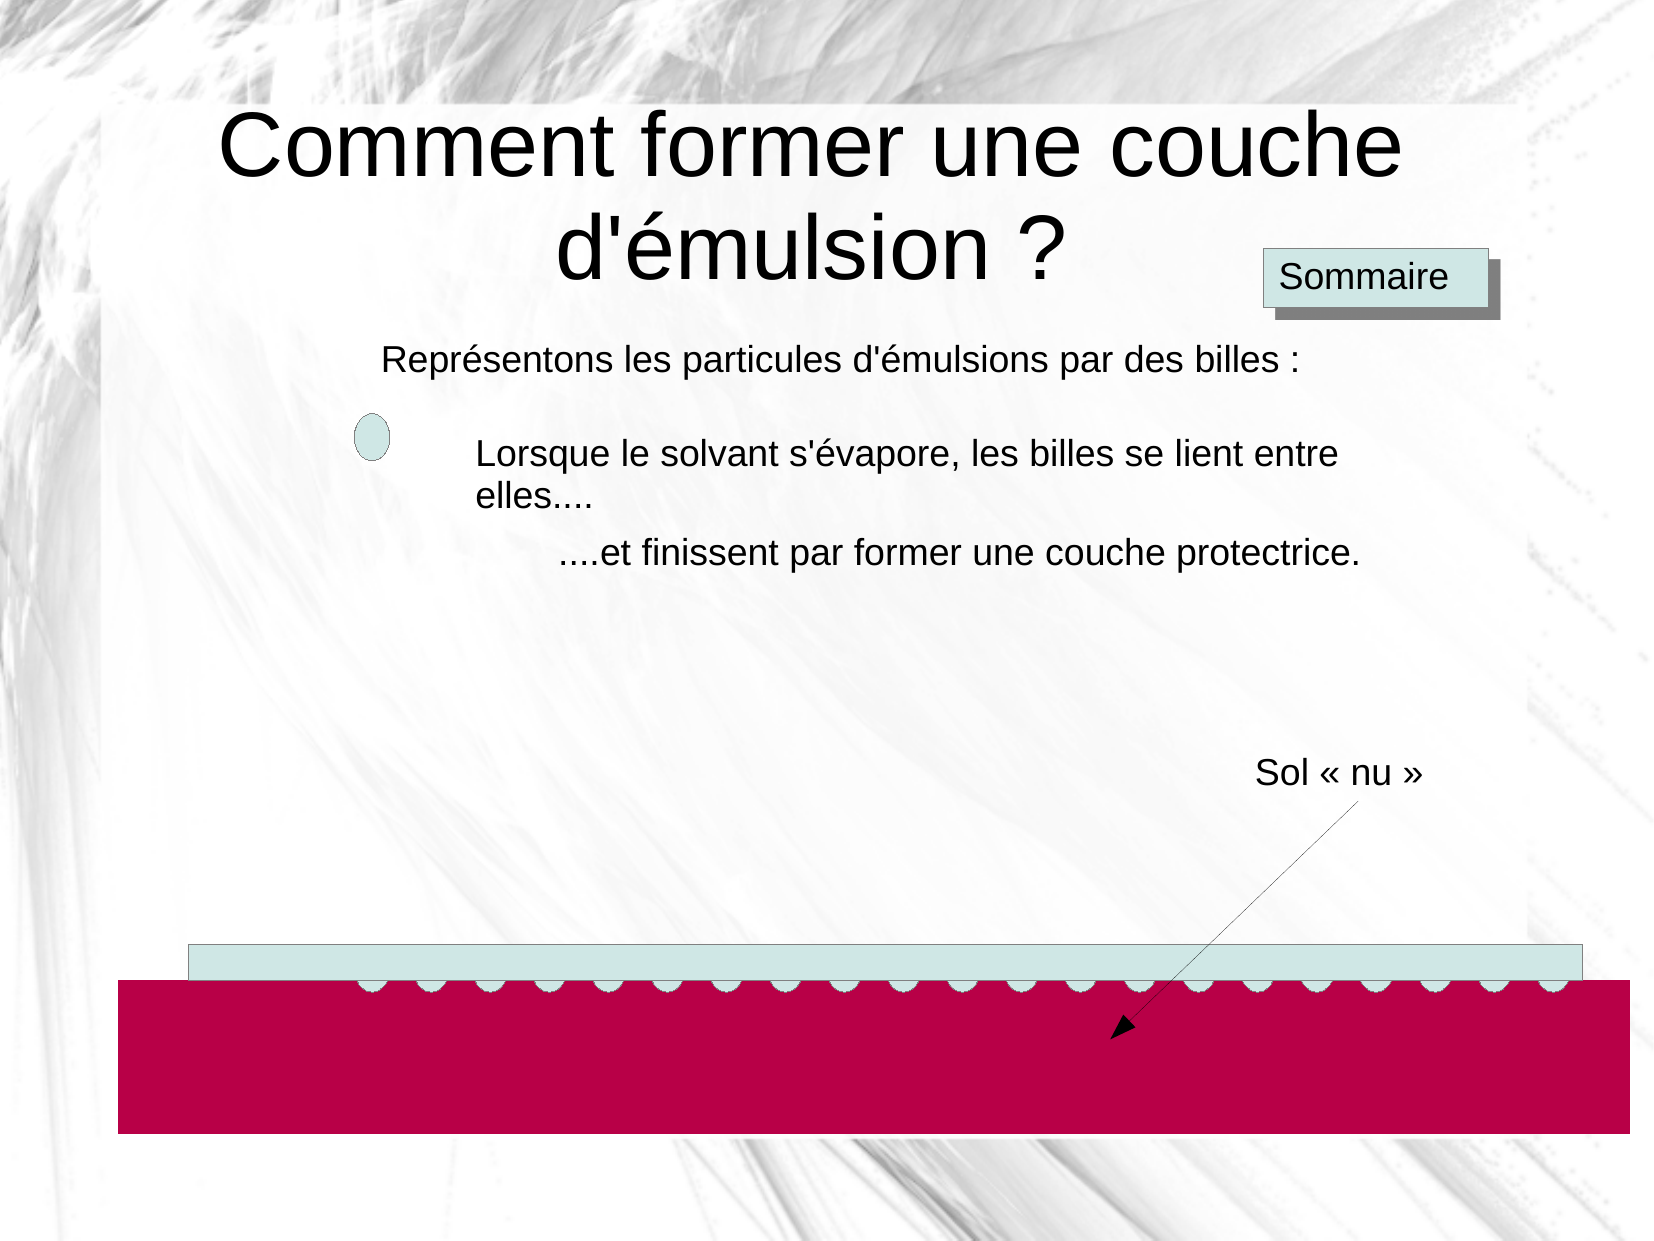

# Comment former une couche d'émulsion ?
Sommaire
Représentons les particules d'émulsions par des billes :
Lorsque le solvant s'évapore, les billes se lient entre elles....
....et finissent par former une couche protectrice.
Sol « nu »